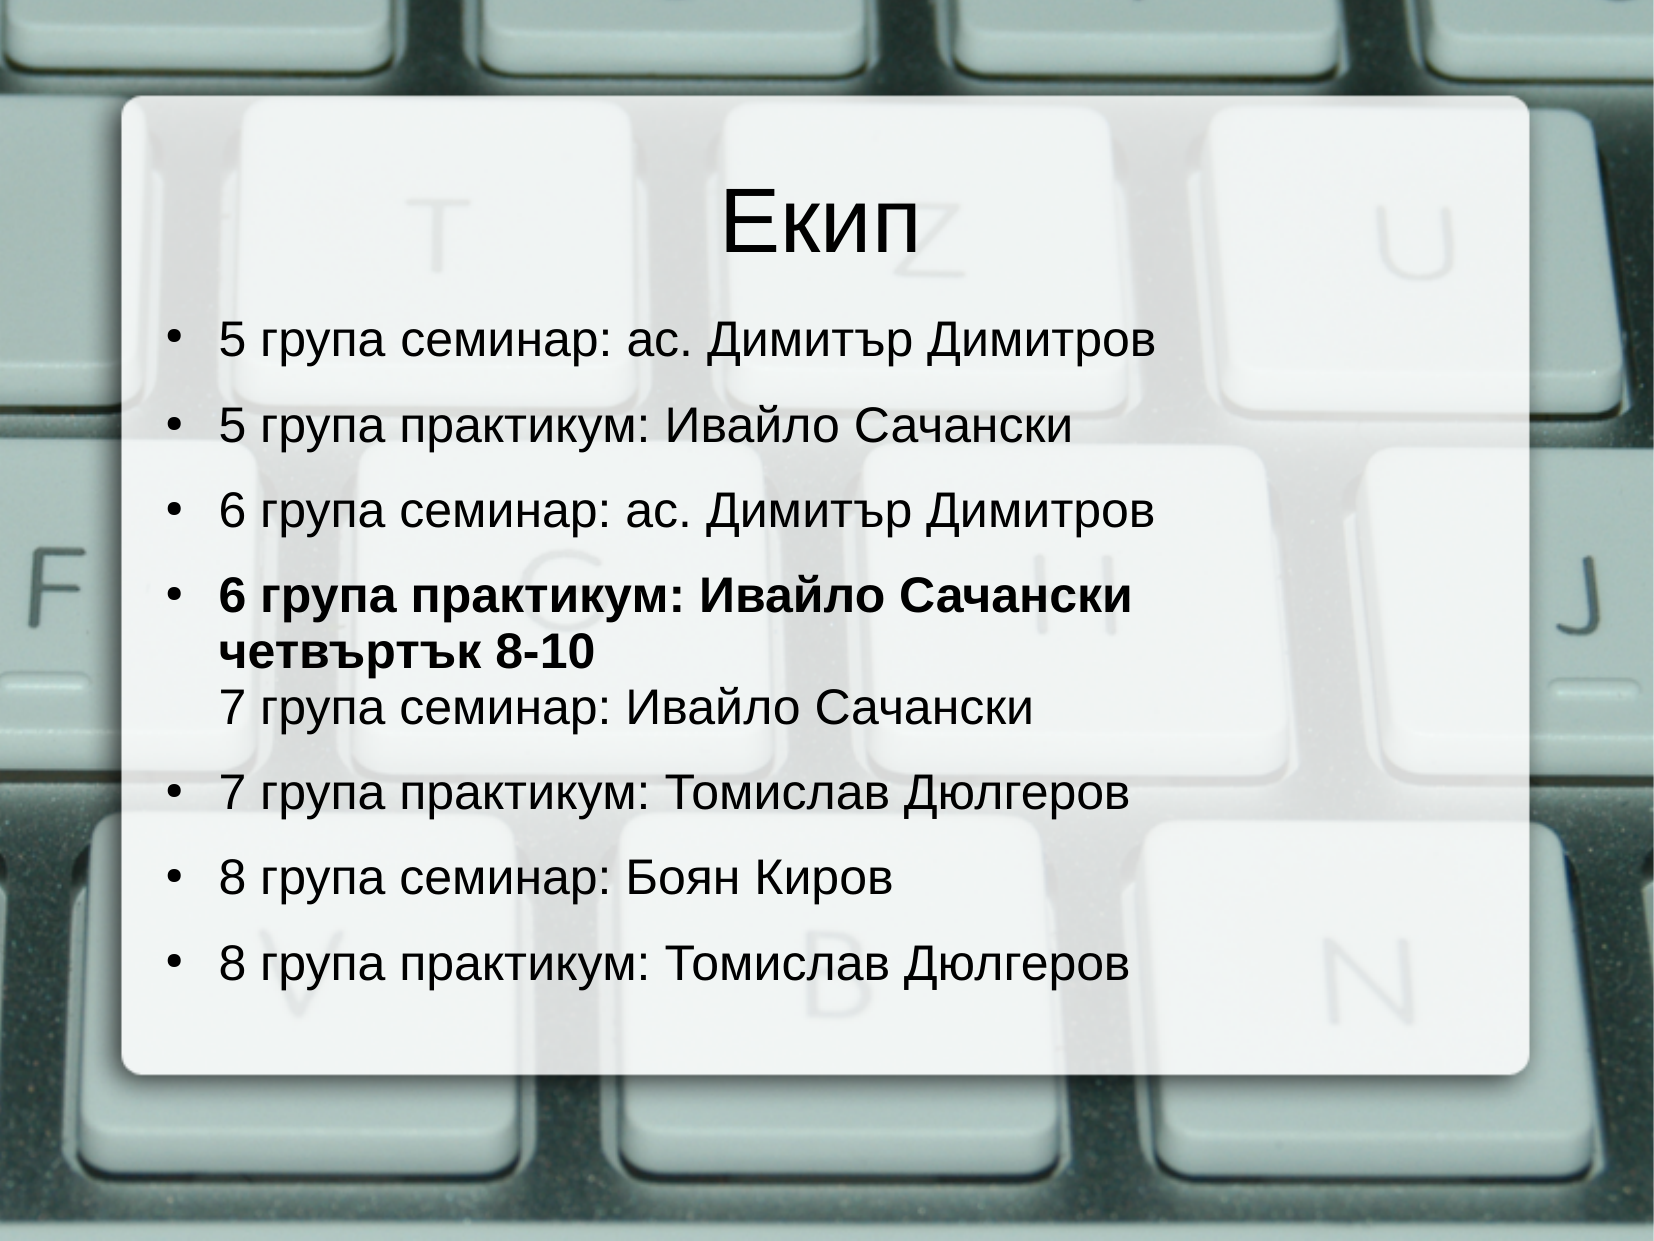

# Екип
5 група семинар: ас. Димитър Димитров
5 група практикум: Ивайло Сачански
6 група семинар: ас. Димитър Димитров
6 група практикум: Ивайло Сачански
четвъртък 8-10
7 група семинар: Ивайло Сачански
7 група практикум: Томислав Дюлгеров
8 група семинар: Боян Киров
8 група практикум: Томислав Дюлгеров